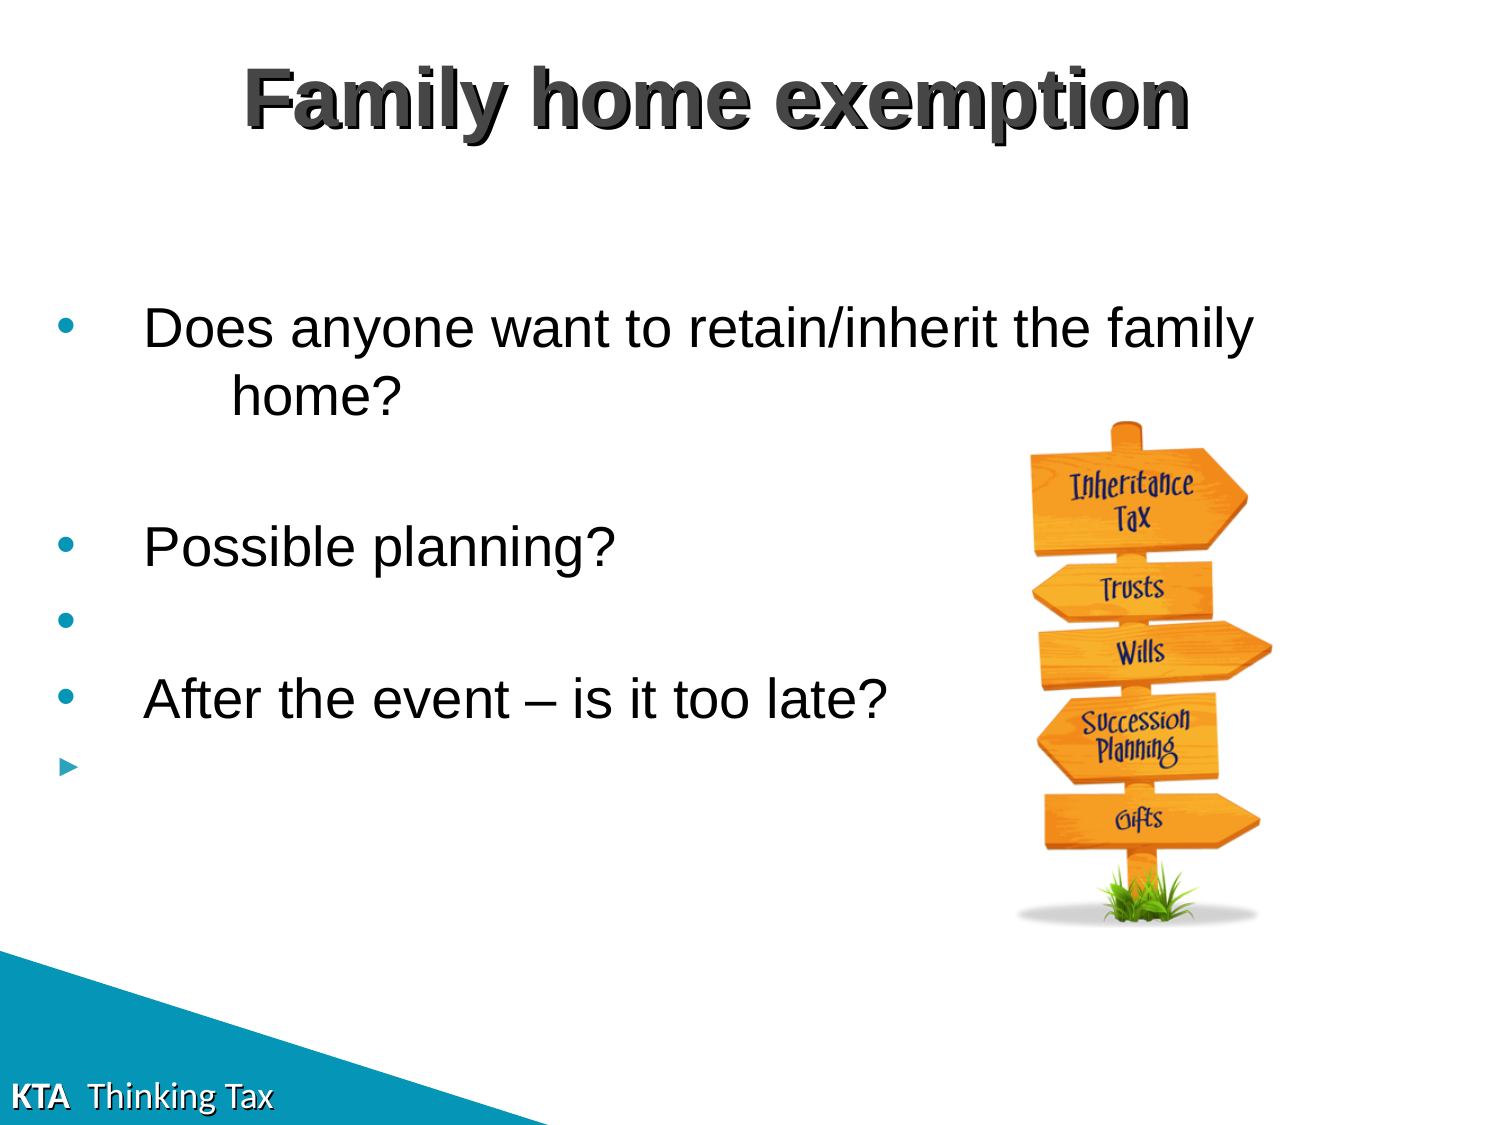

# Family home exemption
Does anyone want to retain/inherit the family home?
Possible planning?
After the event – is it too late?